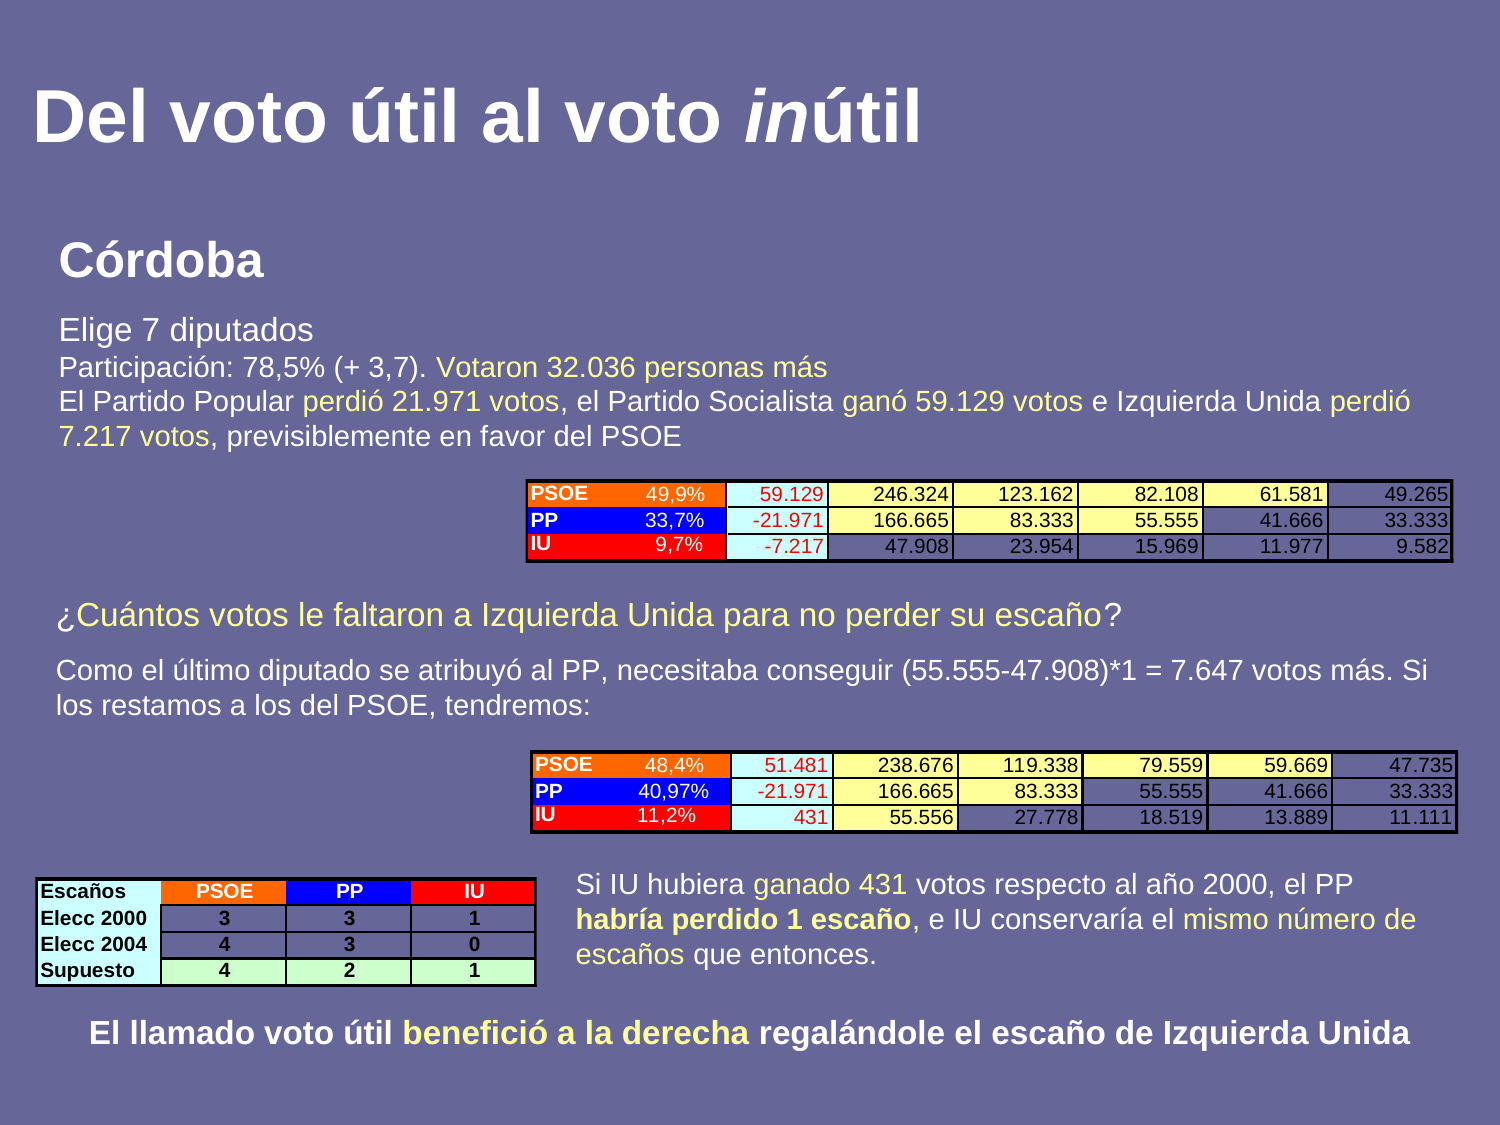

# Del voto útil al voto inútil
Córdoba
Elige 7 diputados
Participación: 78,5% (+ 3,7). Votaron 32.036 personas más
El Partido Popular perdió 21.971 votos, el Partido Socialista ganó 59.129 votos e Izquierda Unida perdió 7.217 votos, previsiblemente en favor del PSOE
¿Cuántos votos le faltaron a Izquierda Unida para no perder su escaño?
Como el último diputado se atribuyó al PP, necesitaba conseguir (55.555-47.908)*1 = 7.647 votos más. Si los restamos a los del PSOE, tendremos:
Si IU hubiera ganado 431 votos respecto al año 2000, el PP habría perdido 1 escaño, e IU conservaría el mismo número de escaños que entonces.
El llamado voto útil benefició a la derecha regalándole el escaño de Izquierda Unida